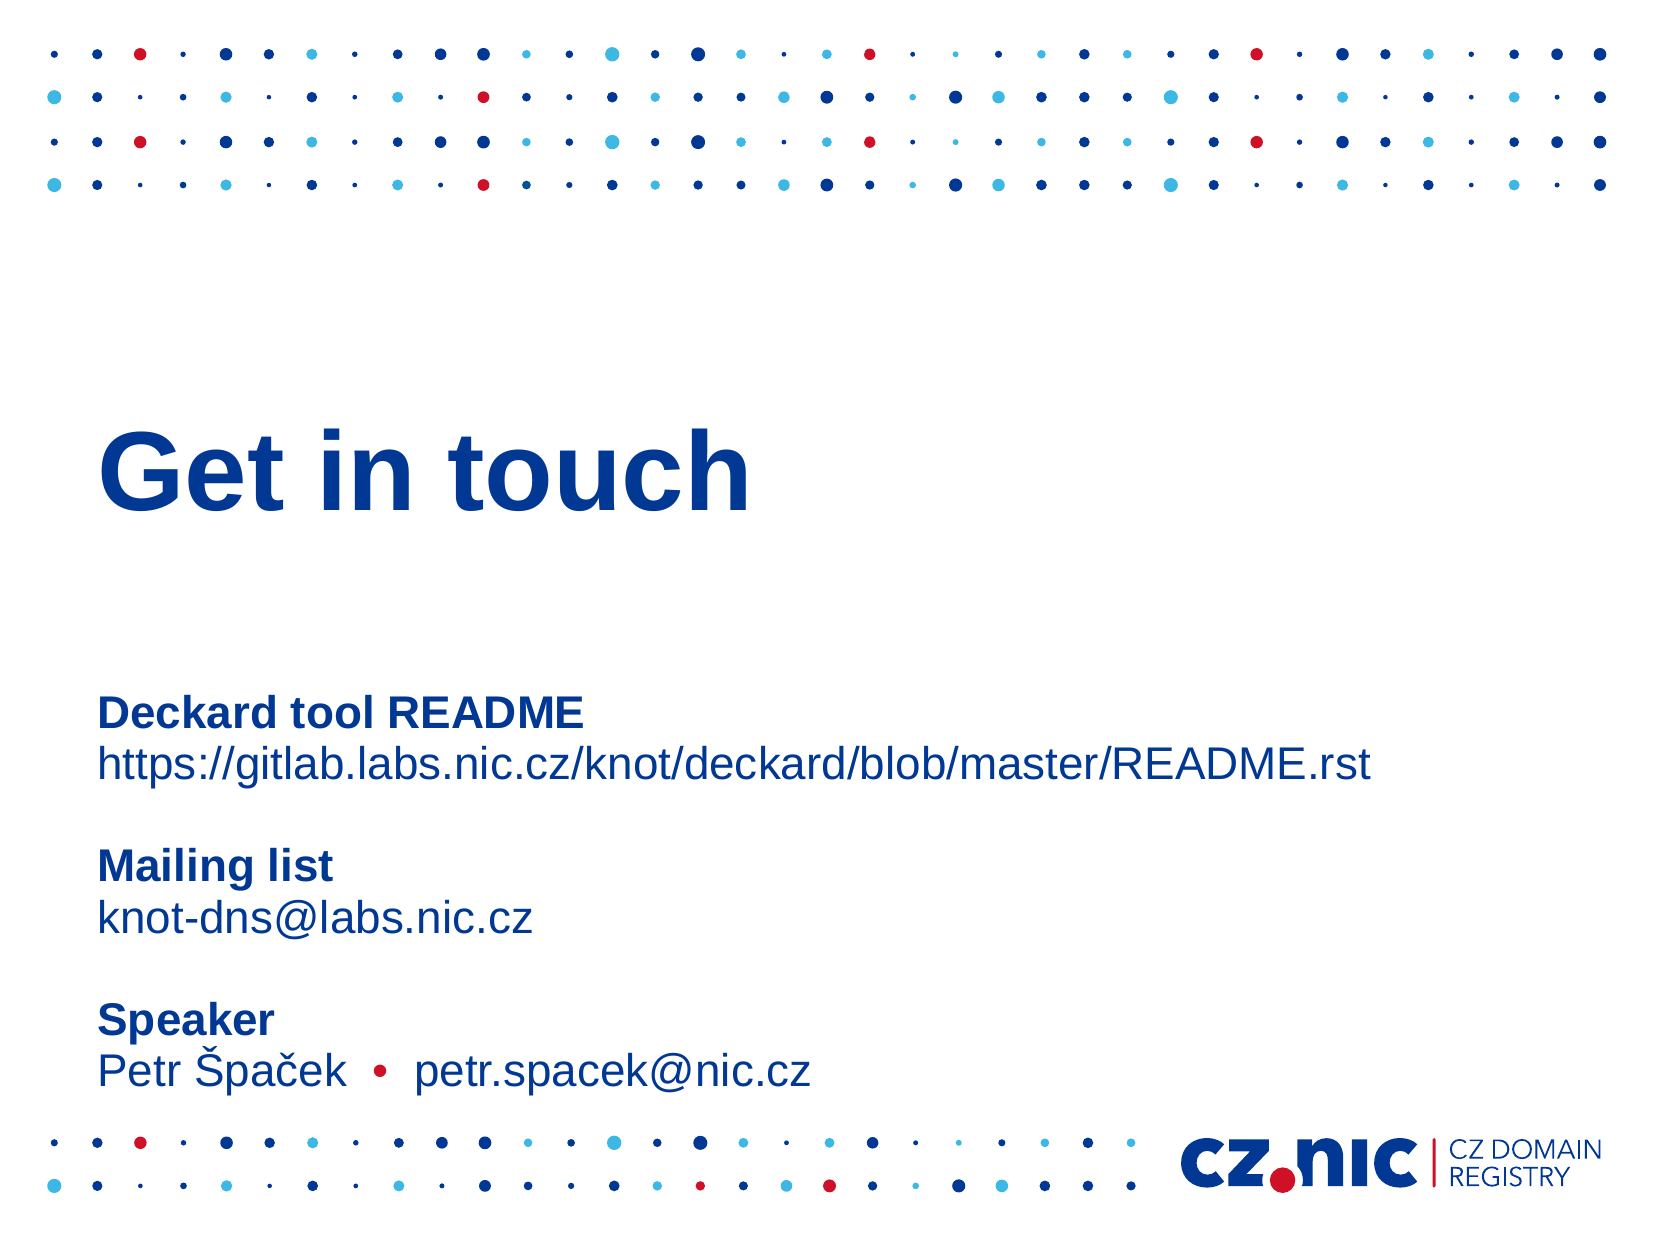

Get in touch
Deckard tool README
https://gitlab.labs.nic.cz/knot/deckard/blob/master/README.rst
Mailing list
knot-dns@labs.nic.cz
Speaker
Petr Špaček • petr.spacek@nic.cz